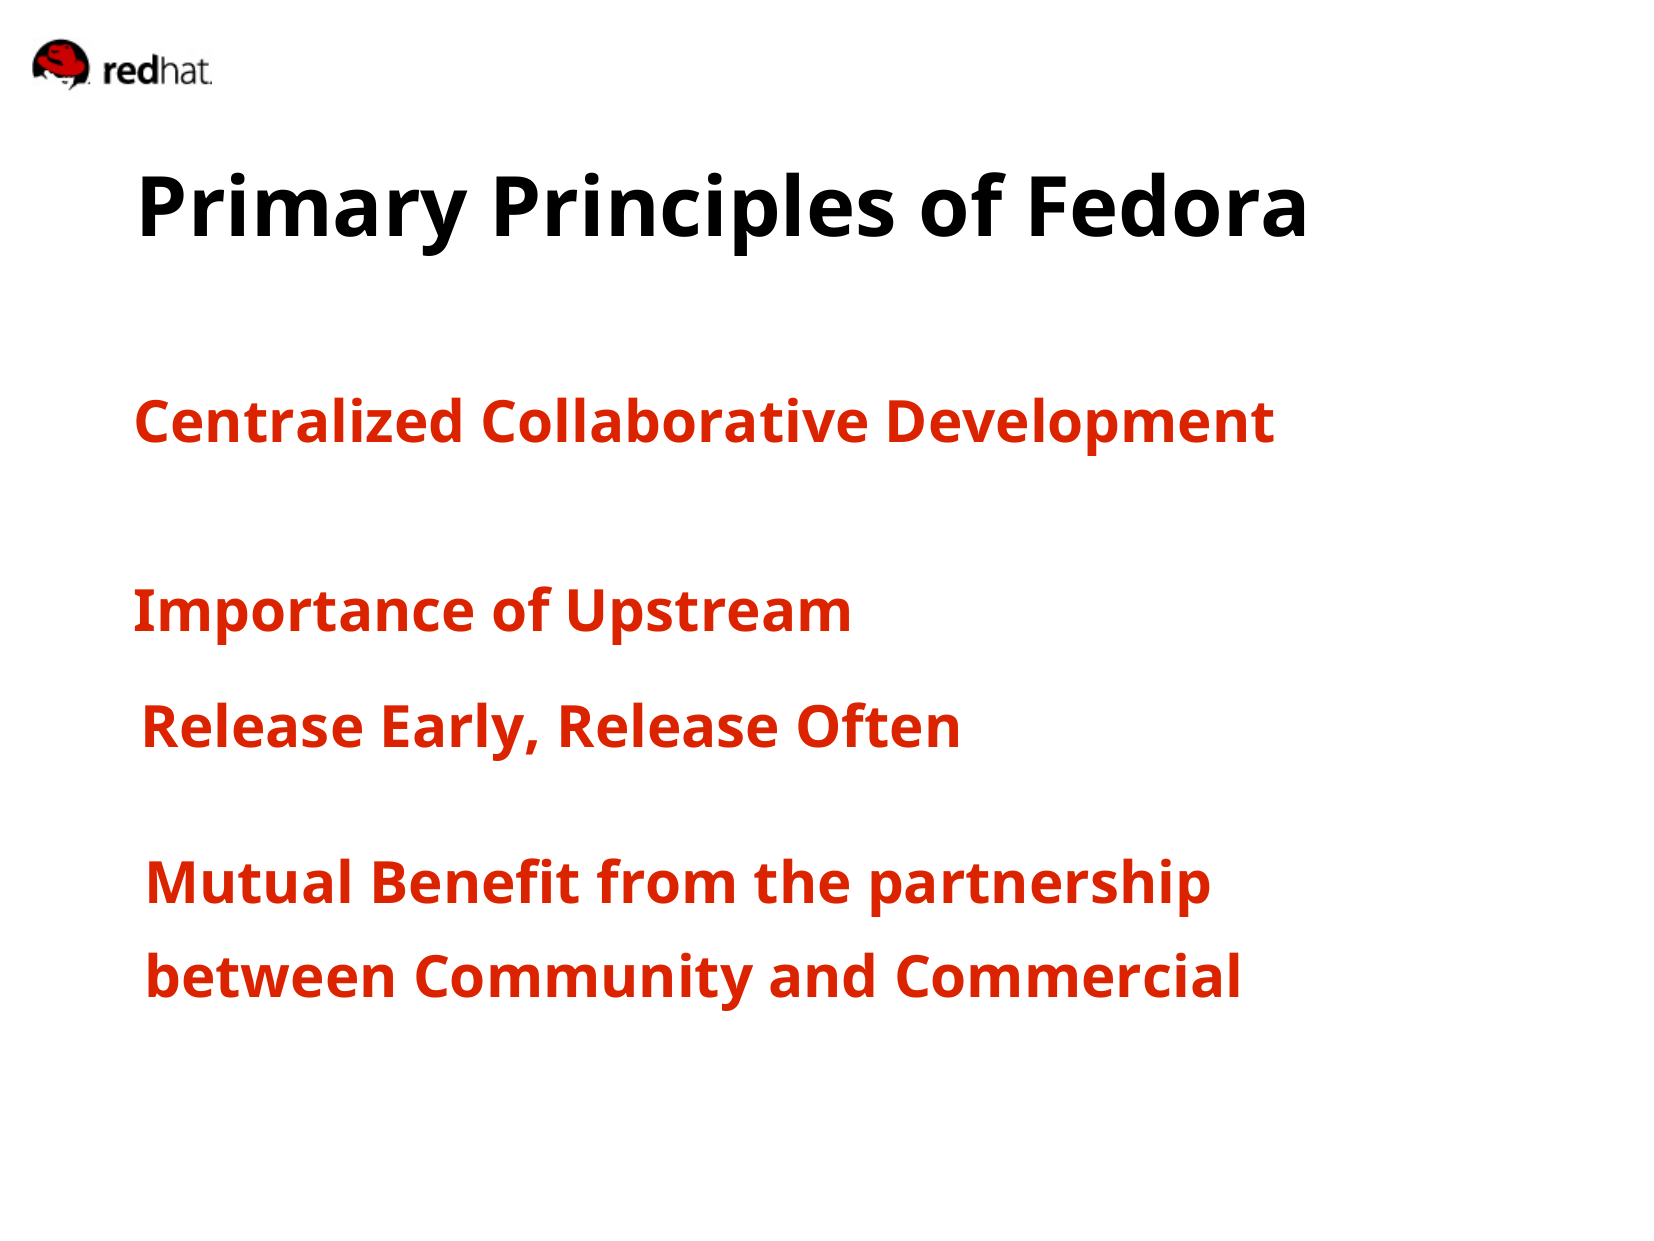

# Primary Principles of Fedora
Centralized Collaborative Development
Importance of Upstream
Release Early, Release Often
Mutual Benefit from the partnership
between Community and Commercial